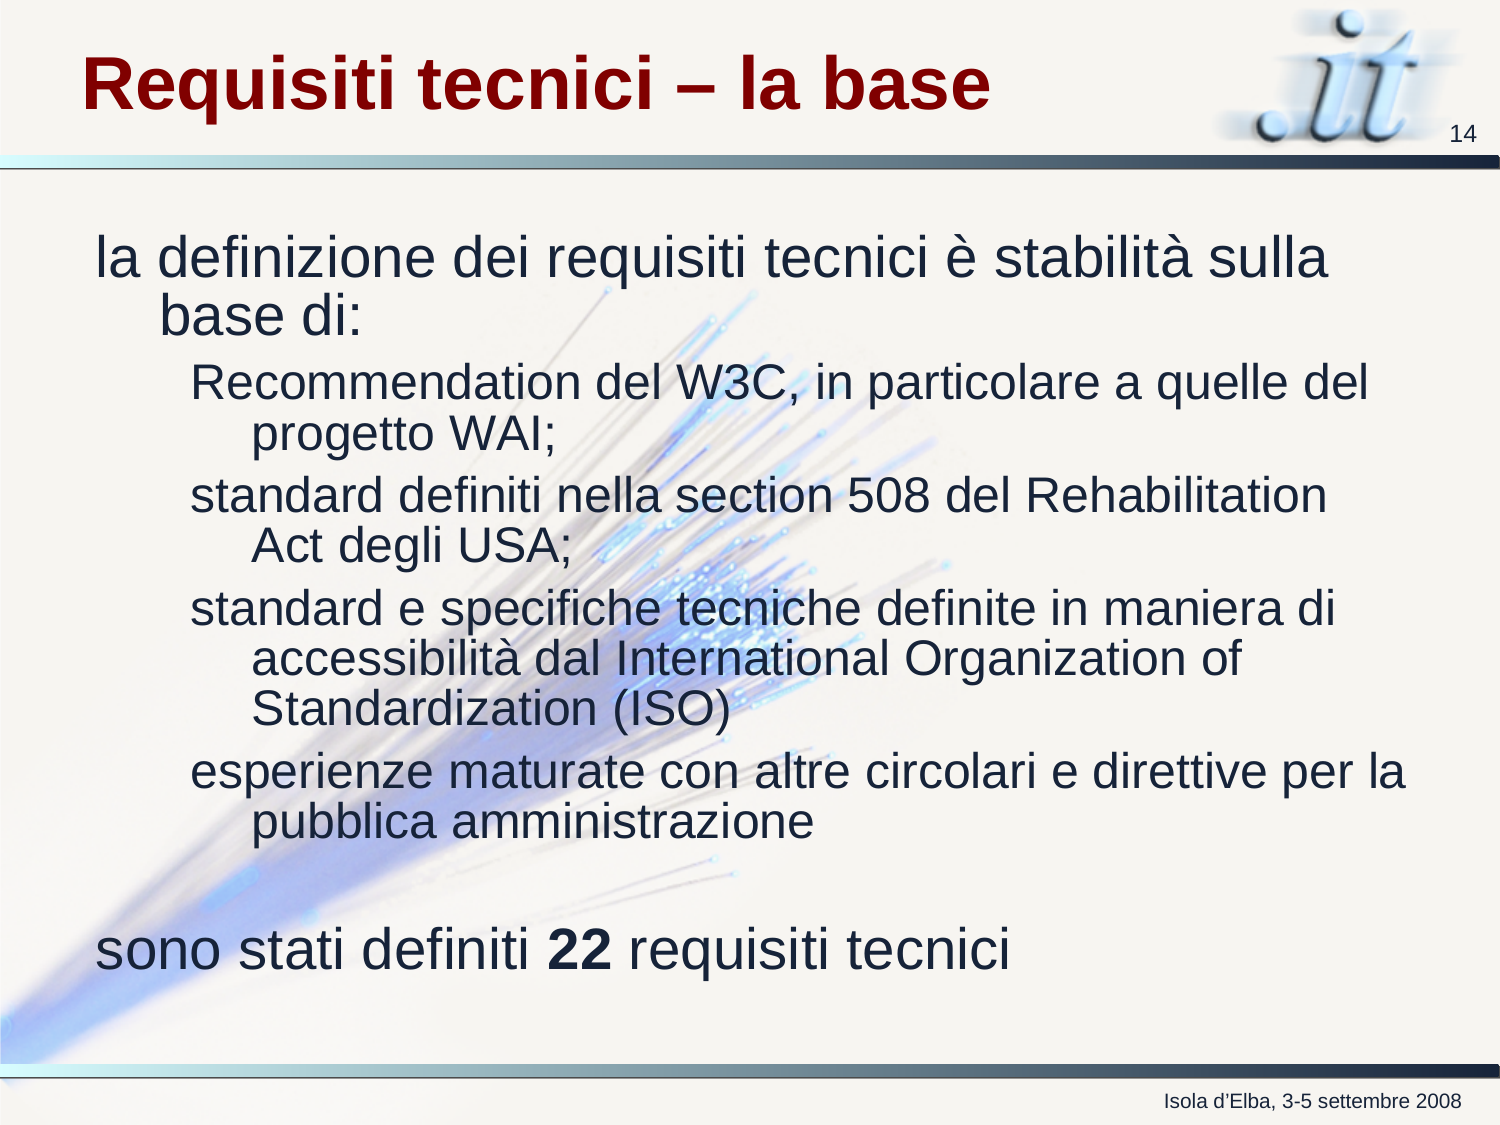

# Requisiti tecnici – la base
la definizione dei requisiti tecnici è stabilità sulla base di:
Recommendation del W3C, in particolare a quelle del progetto WAI;
standard definiti nella section 508 del Rehabilitation Act degli USA;
standard e specifiche tecniche definite in maniera di accessibilità dal International Organization of Standardization (ISO)
esperienze maturate con altre circolari e direttive per la pubblica amministrazione
sono stati definiti 22 requisiti tecnici